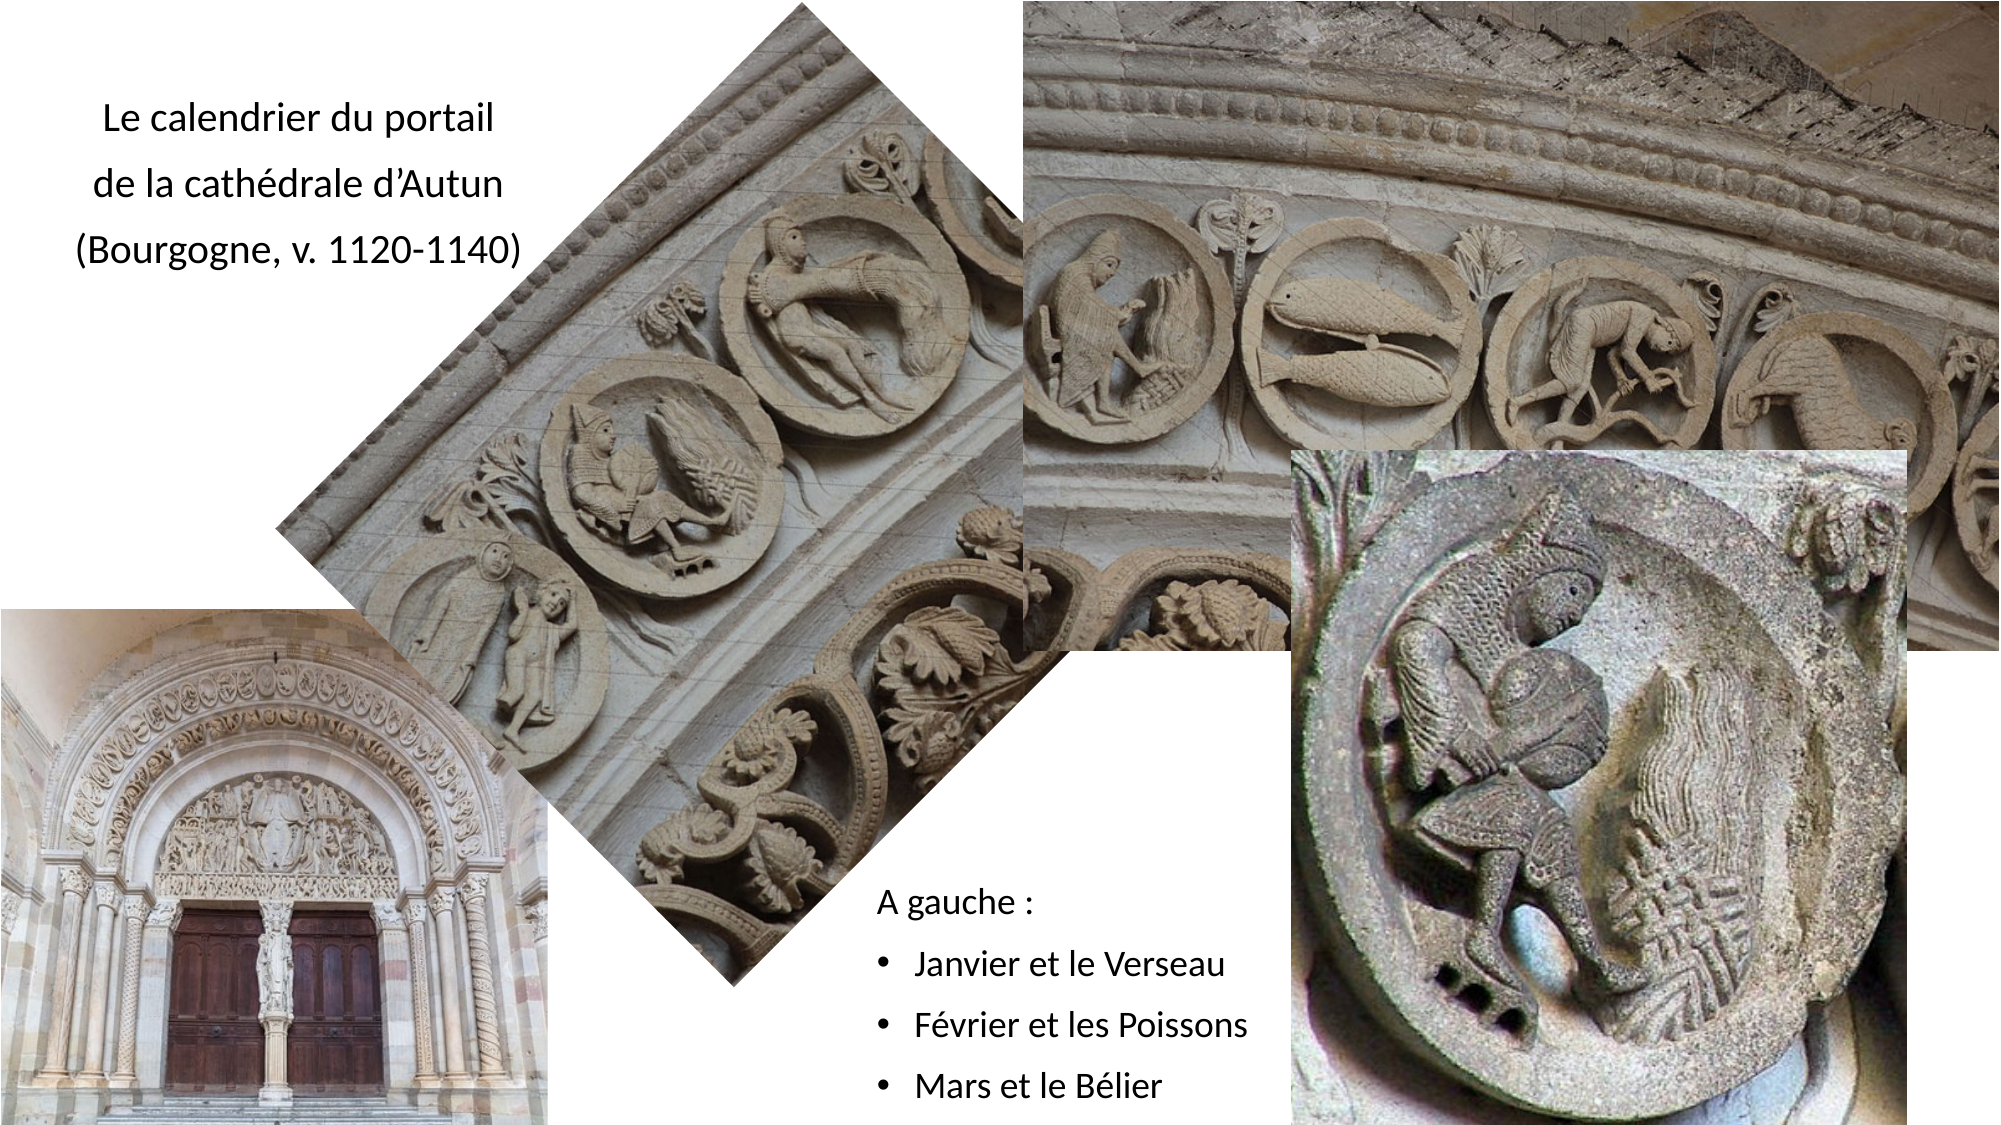

Le calendrier du portail
 de la cathédrale d’Autun
(Bourgogne, v. 1120-1140)
# A gauche :
Janvier et le Verseau
Février et les Poissons
Mars et le Bélier